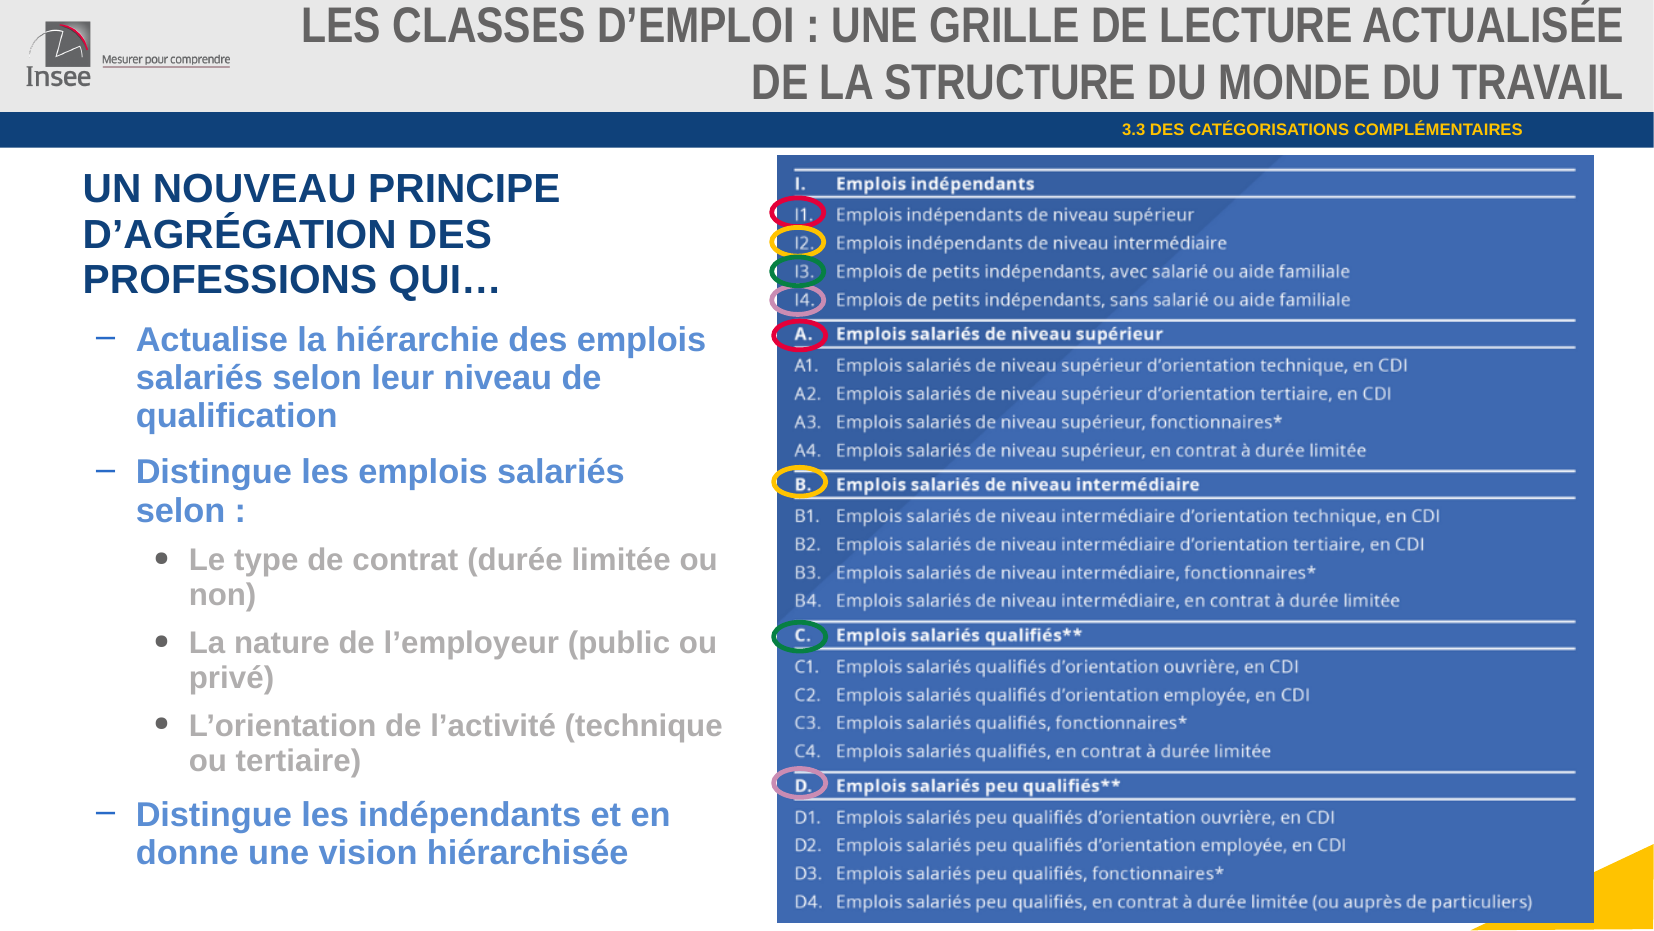

# Les classes d’emploi : une grille de lecture actualisée de la structure du monde du travail
3.3 des catégorisations complémentaires
Un nouveau principe d’agrégation des professions qui…
Actualise la hiérarchie des emplois salariés selon leur niveau de qualification
Distingue les emplois salariés selon :
Le type de contrat (durée limitée ou non)
La nature de l’employeur (public ou privé)
L’orientation de l’activité (technique ou tertiaire)
Distingue les indépendants et en donne une vision hiérarchisée